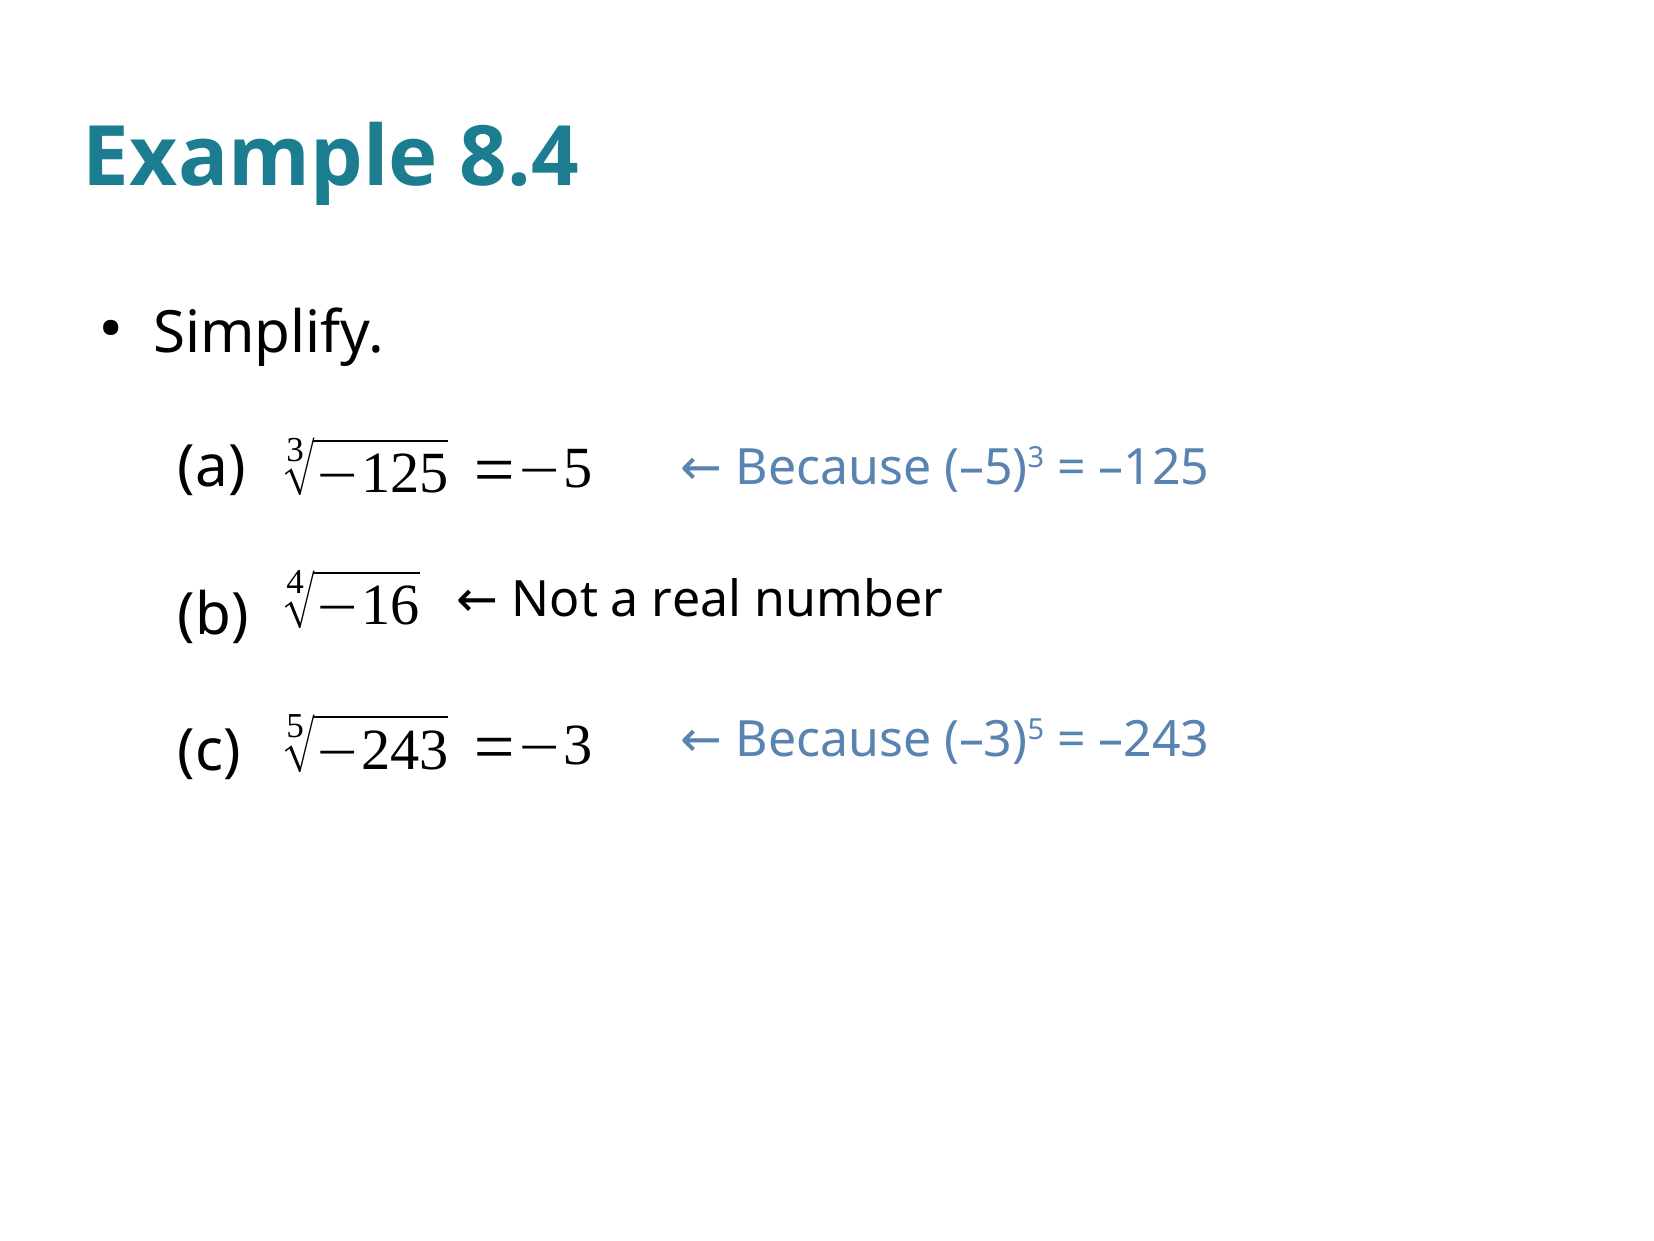

# Example 8.4
Simplify.
(a)
← Because (–5)3 = –125
← Not a real number
(b)
← Because (–3)5 = –243
(c)